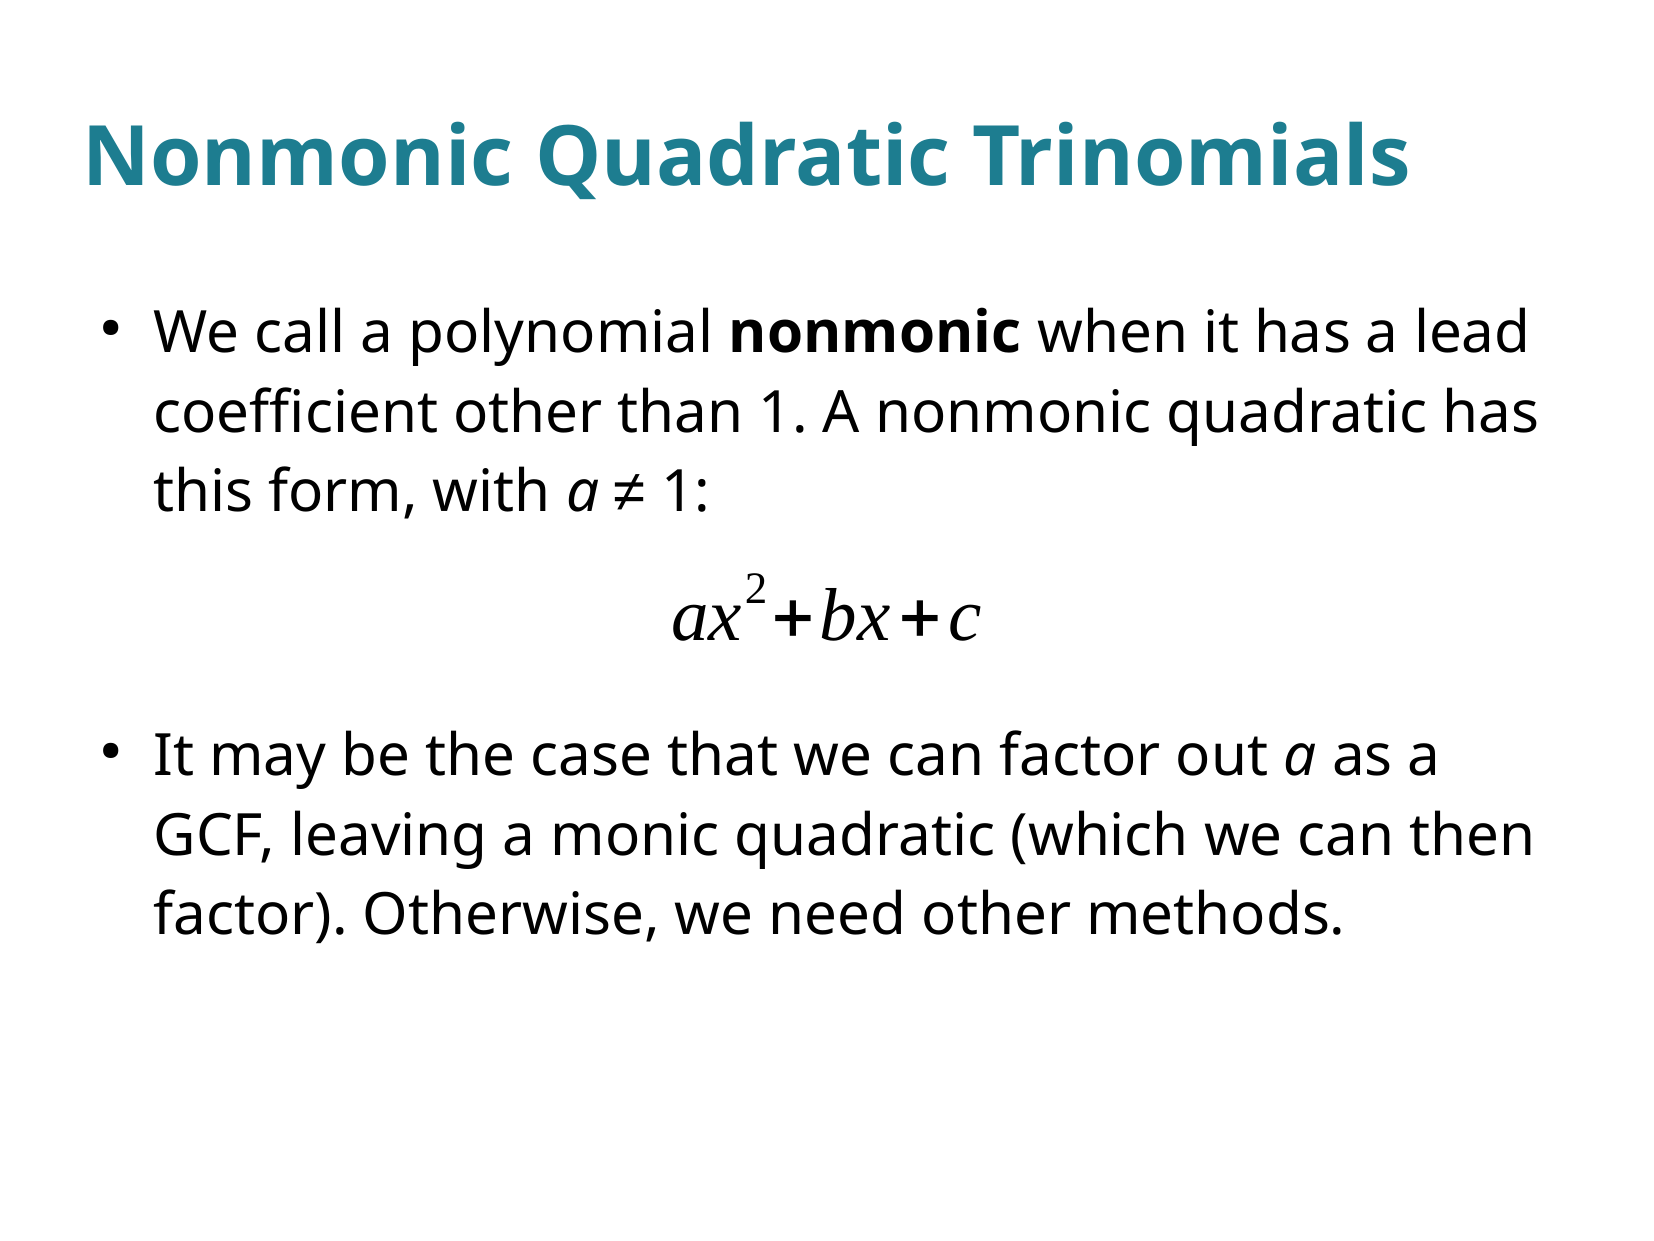

# Nonmonic Quadratic Trinomials
We call a polynomial nonmonic when it has a lead coefficient other than 1. A nonmonic quadratic has this form, with a ≠ 1:
It may be the case that we can factor out a as a GCF, leaving a monic quadratic (which we can then factor). Otherwise, we need other methods.